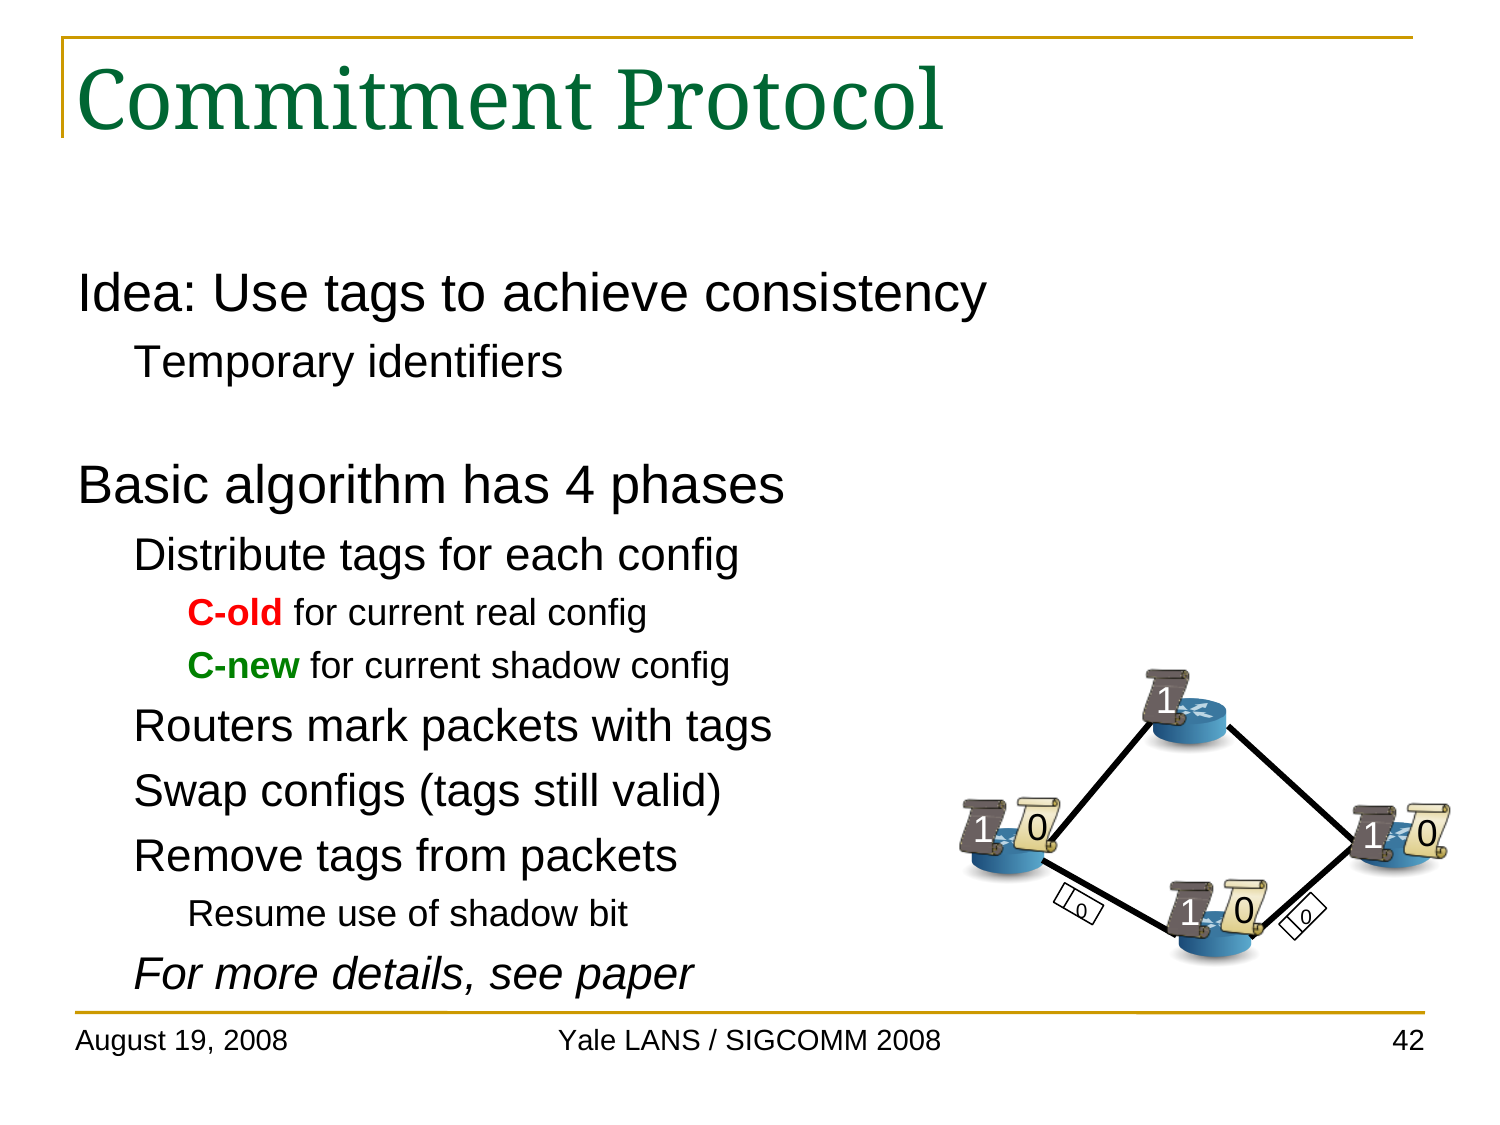

# Commitment Protocol
Idea: Use tags to achieve consistency
Temporary identifiers
Basic algorithm has 4 phases
Distribute tags for each config
C-old for current real config
C-new for current shadow config
Routers mark packets with tags
Swap configs (tags still valid)
Remove tags from packets
Resume use of shadow bit
For more details, see paper
1
0
1
0
1
0
1
0
0
August 19, 2008
Yale LANS / SIGCOMM 2008
42